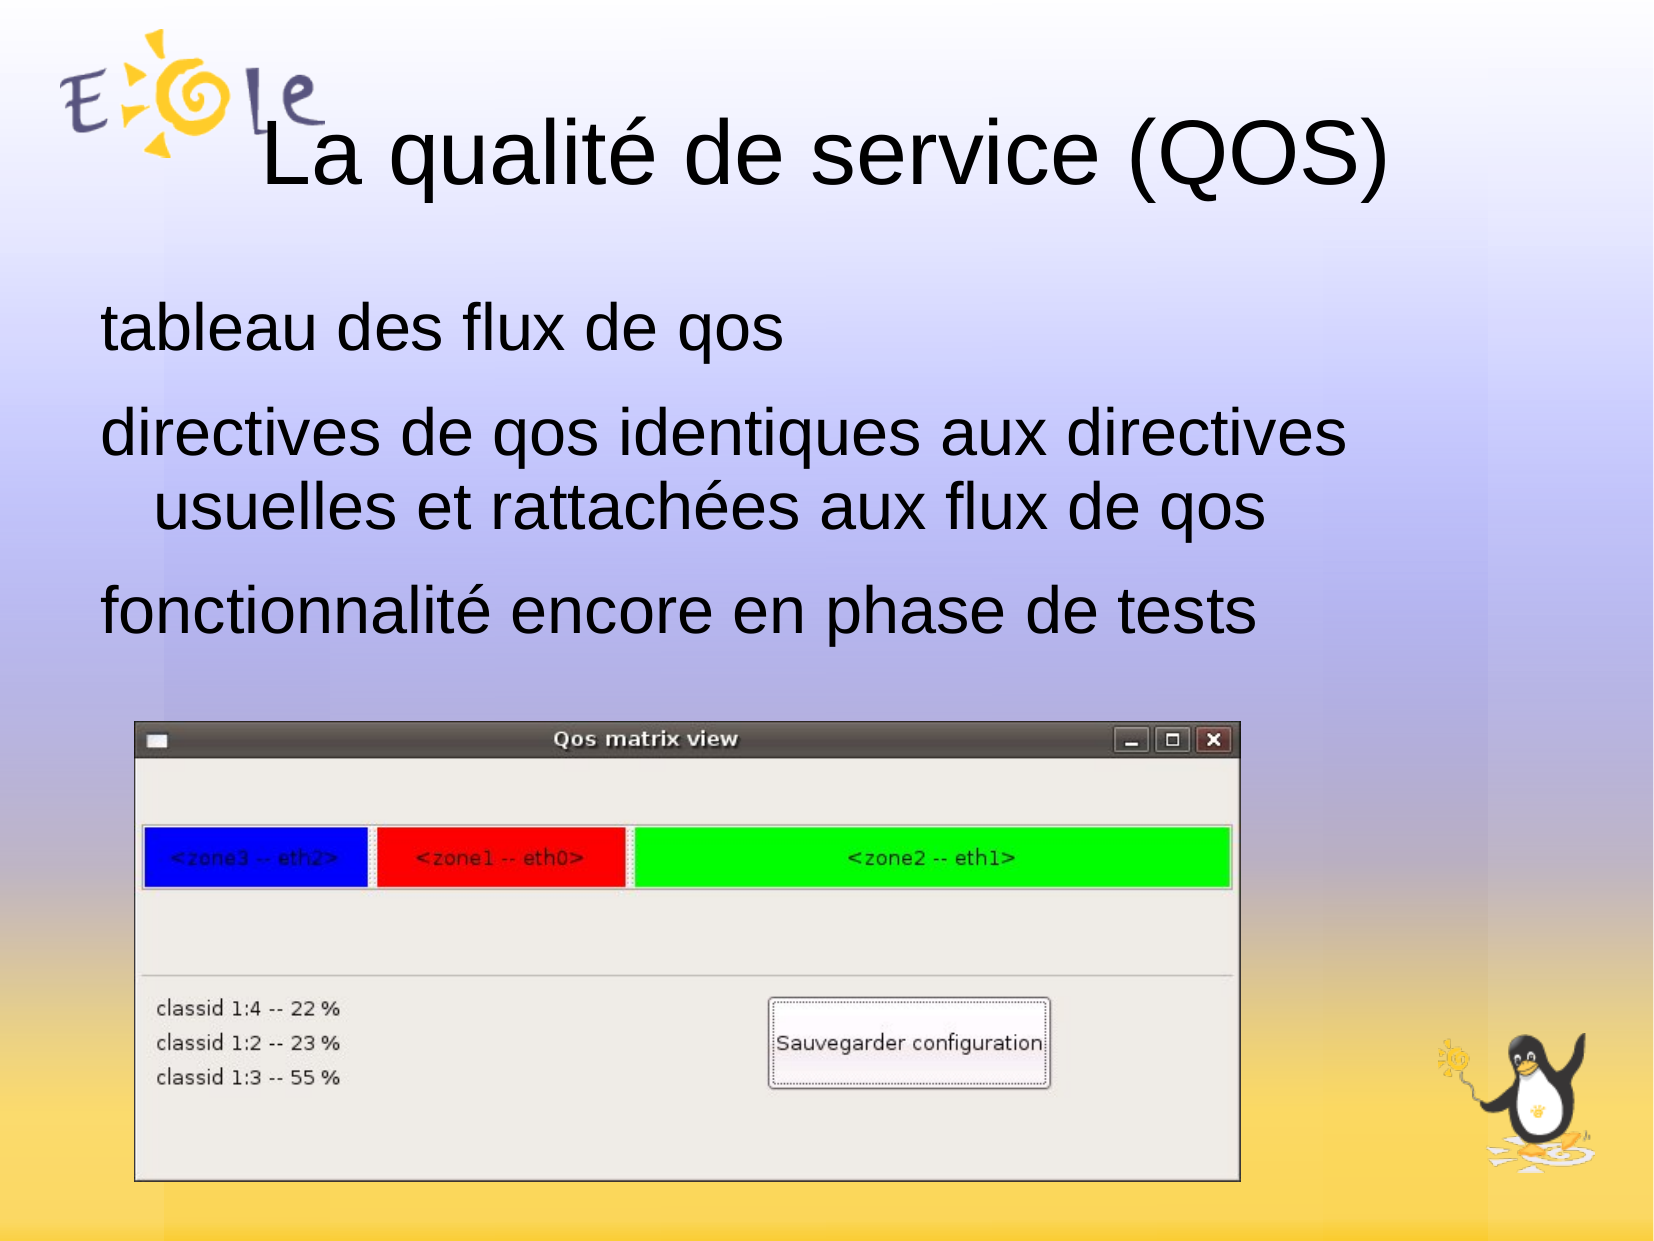

# La qualité de service (QOS)
tableau des flux de qos
directives de qos identiques aux directives usuelles et rattachées aux flux de qos
fonctionnalité encore en phase de tests